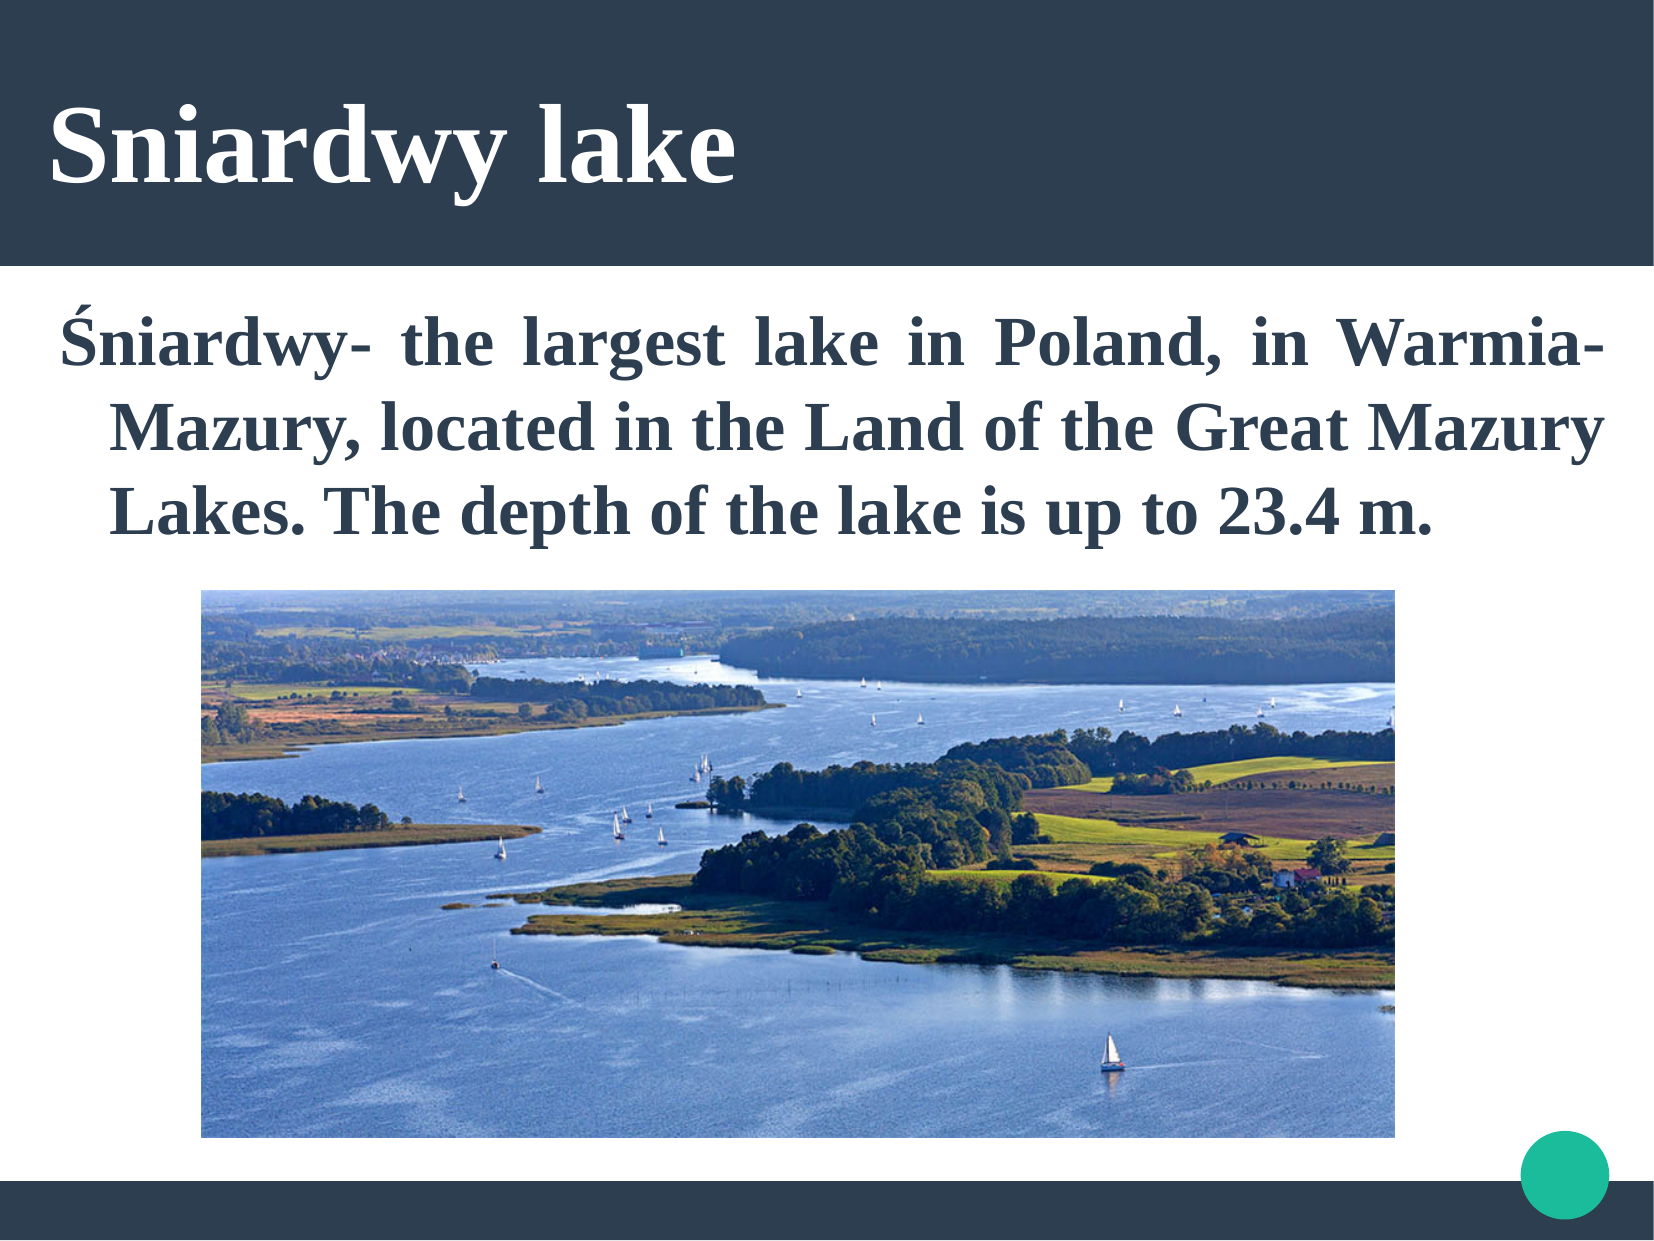

# Sniardwy lake
Śniardwy- the largest lake in Poland, in Warmia-Mazury, located in the Land of the Great Mazury Lakes. The depth of the lake is up to 23.4 m.